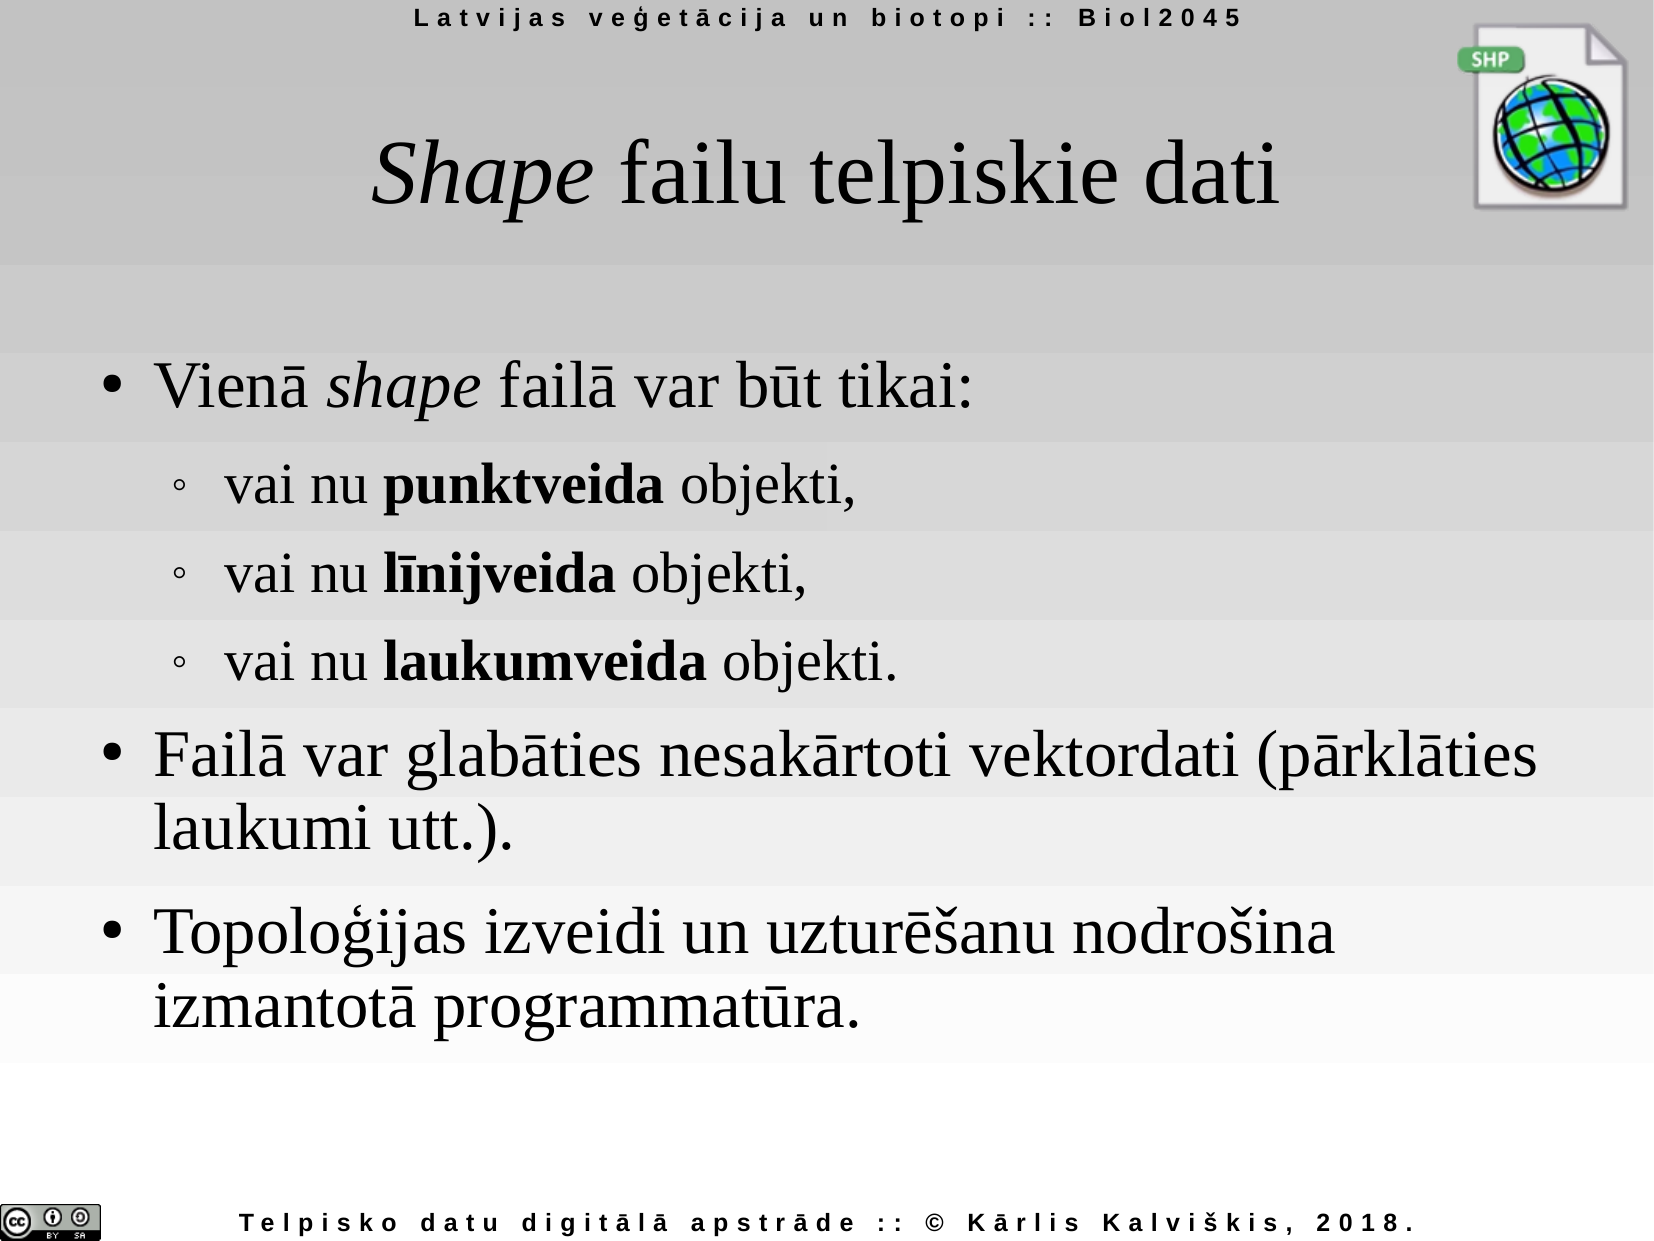

# Shape failu telpiskie dati
Vienā shape failā var būt tikai:
vai nu punktveida objekti,
vai nu līnijveida objekti,
vai nu laukumveida objekti.
Failā var glabāties nesakārtoti vektordati (pārklāties laukumi utt.).
Topoloģijas izveidi un uzturēšanu nodrošina izmantotā programmatūra.